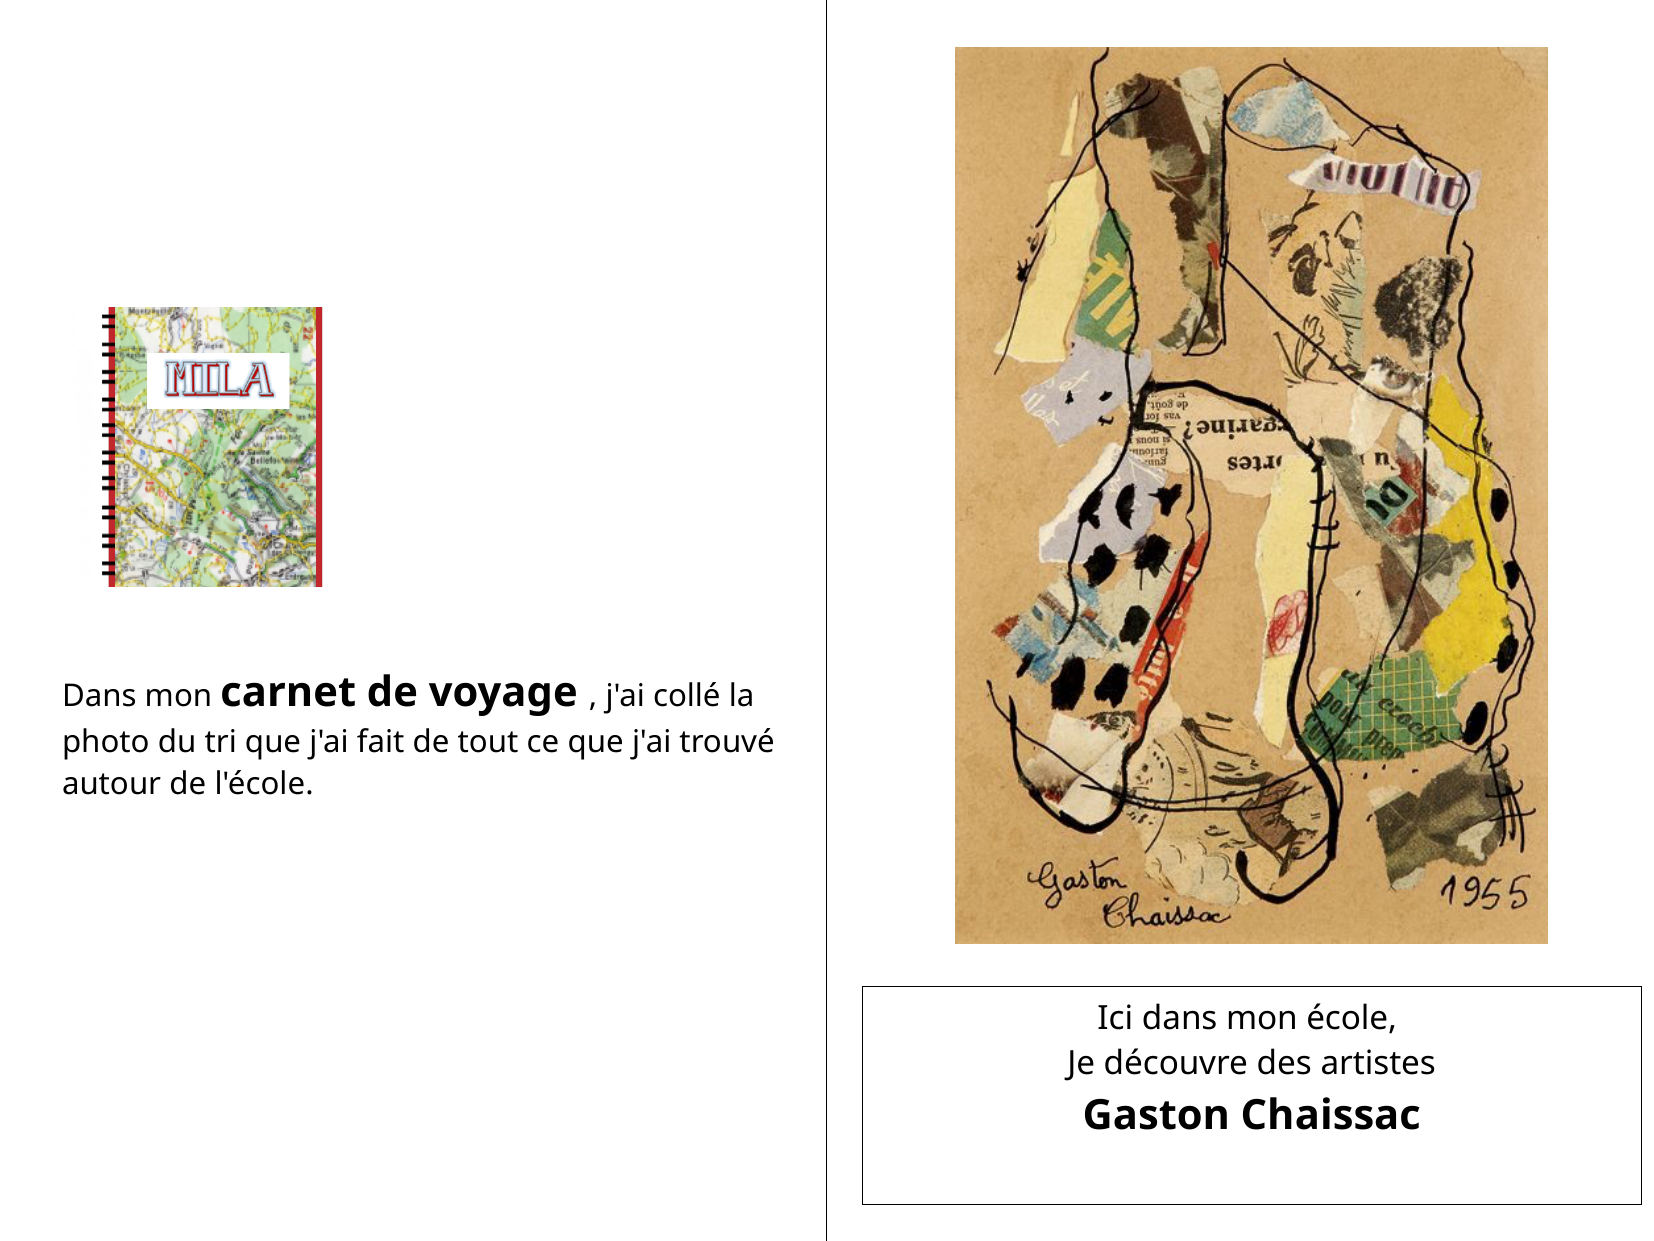

Dans mon carnet de voyage , j'ai collé la photo du tri que j'ai fait de tout ce que j'ai trouvé autour de l'école.
Ici dans mon école,
Je découvre des artistes
Gaston Chaissac